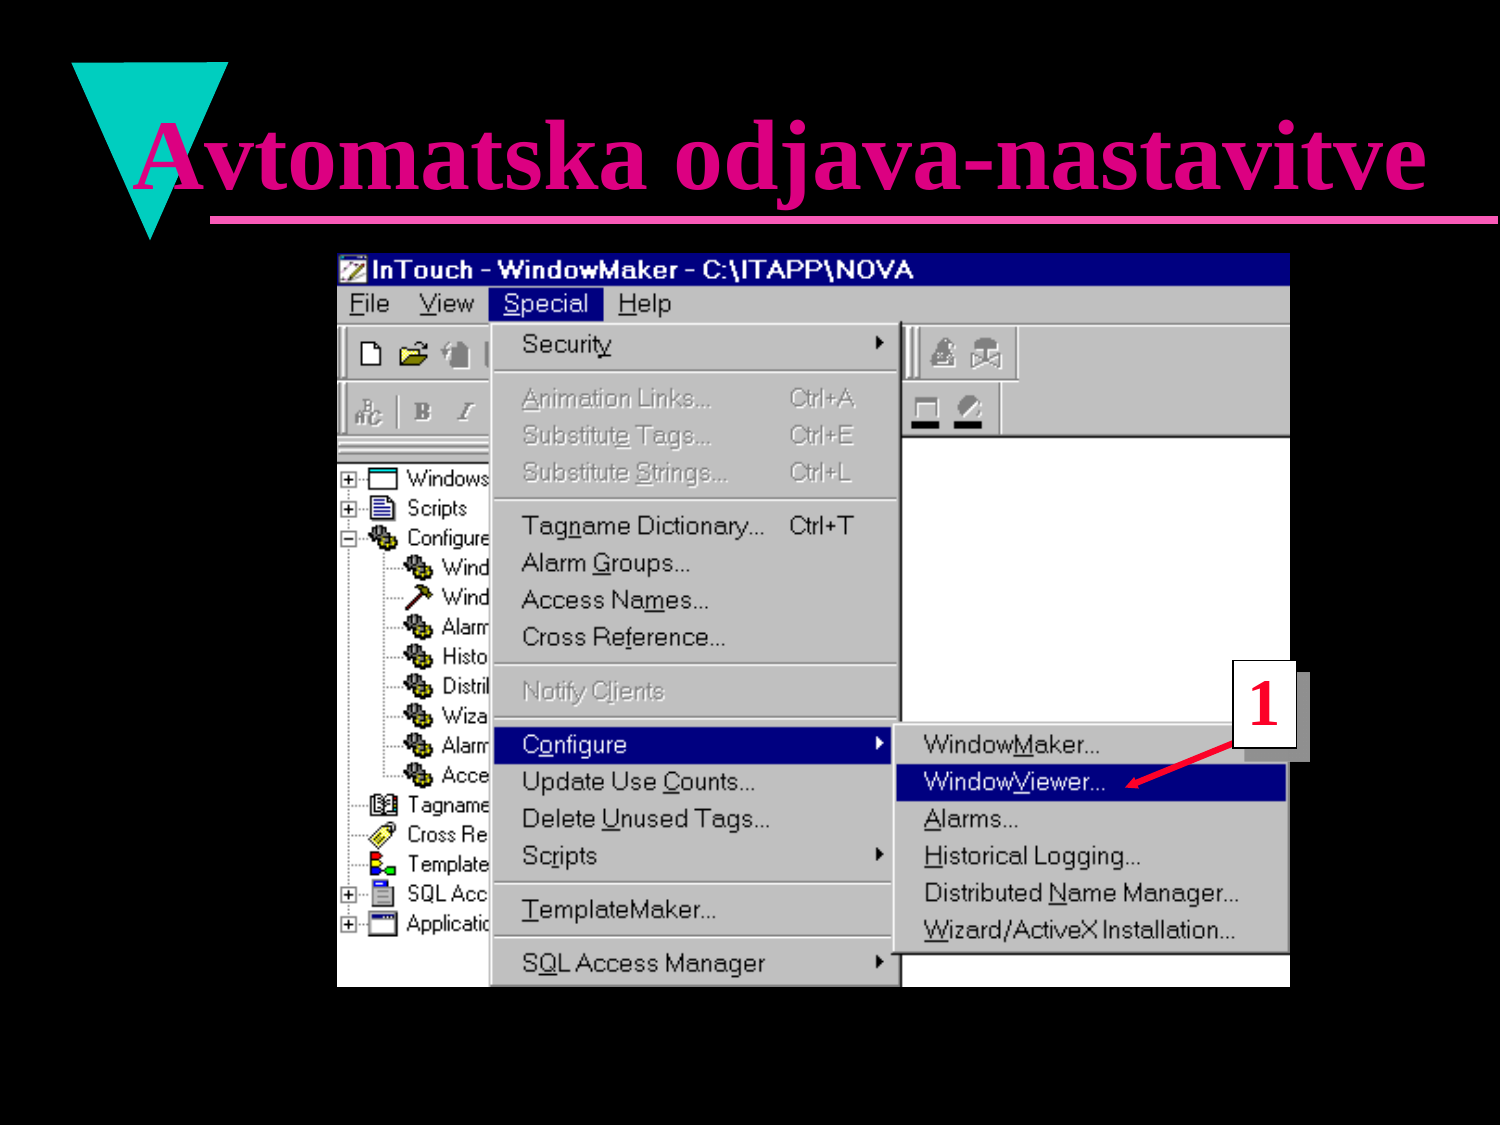

# Avtomatska odjava-nastavitve
1
Varnost, zaščita aplikacije in omejitve dostopa
6